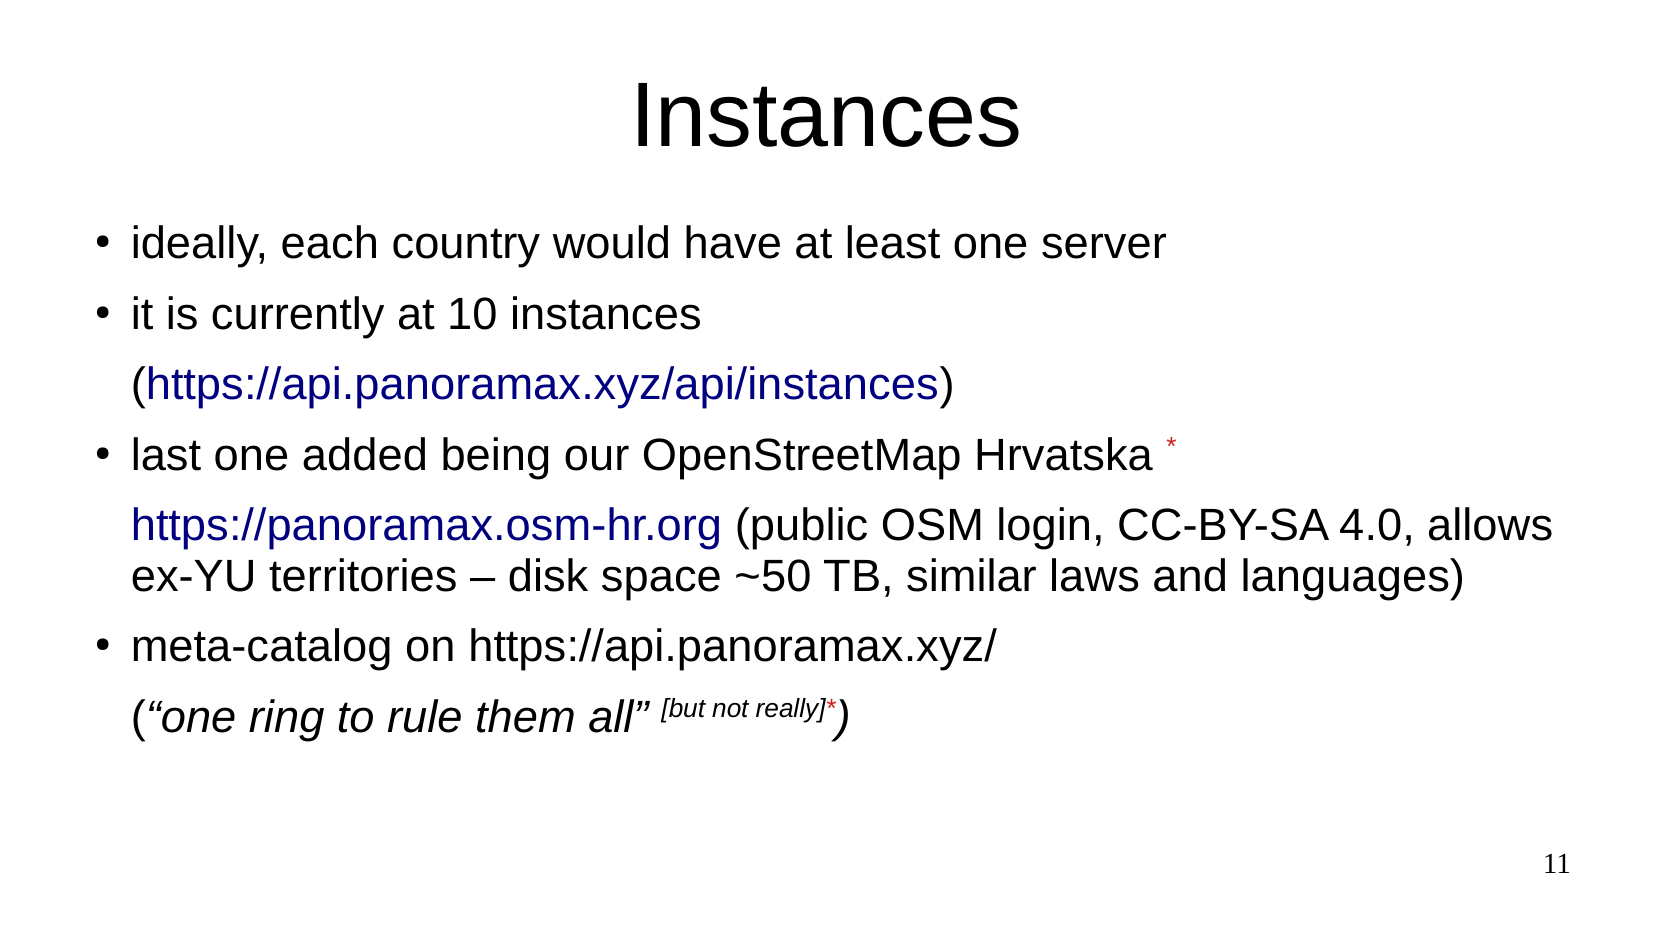

# Instances
ideally, each country would have at least one server
it is currently at 10 instances
(https://api.panoramax.xyz/api/instances)
last one added being our OpenStreetMap Hrvatska *
https://panoramax.osm-hr.org (public OSM login, CC-BY-SA 4.0, allows ex-YU territories – disk space ~50 TB, similar laws and languages)
meta-catalog on https://api.panoramax.xyz/
(“one ring to rule them all” [but not really]*)
11